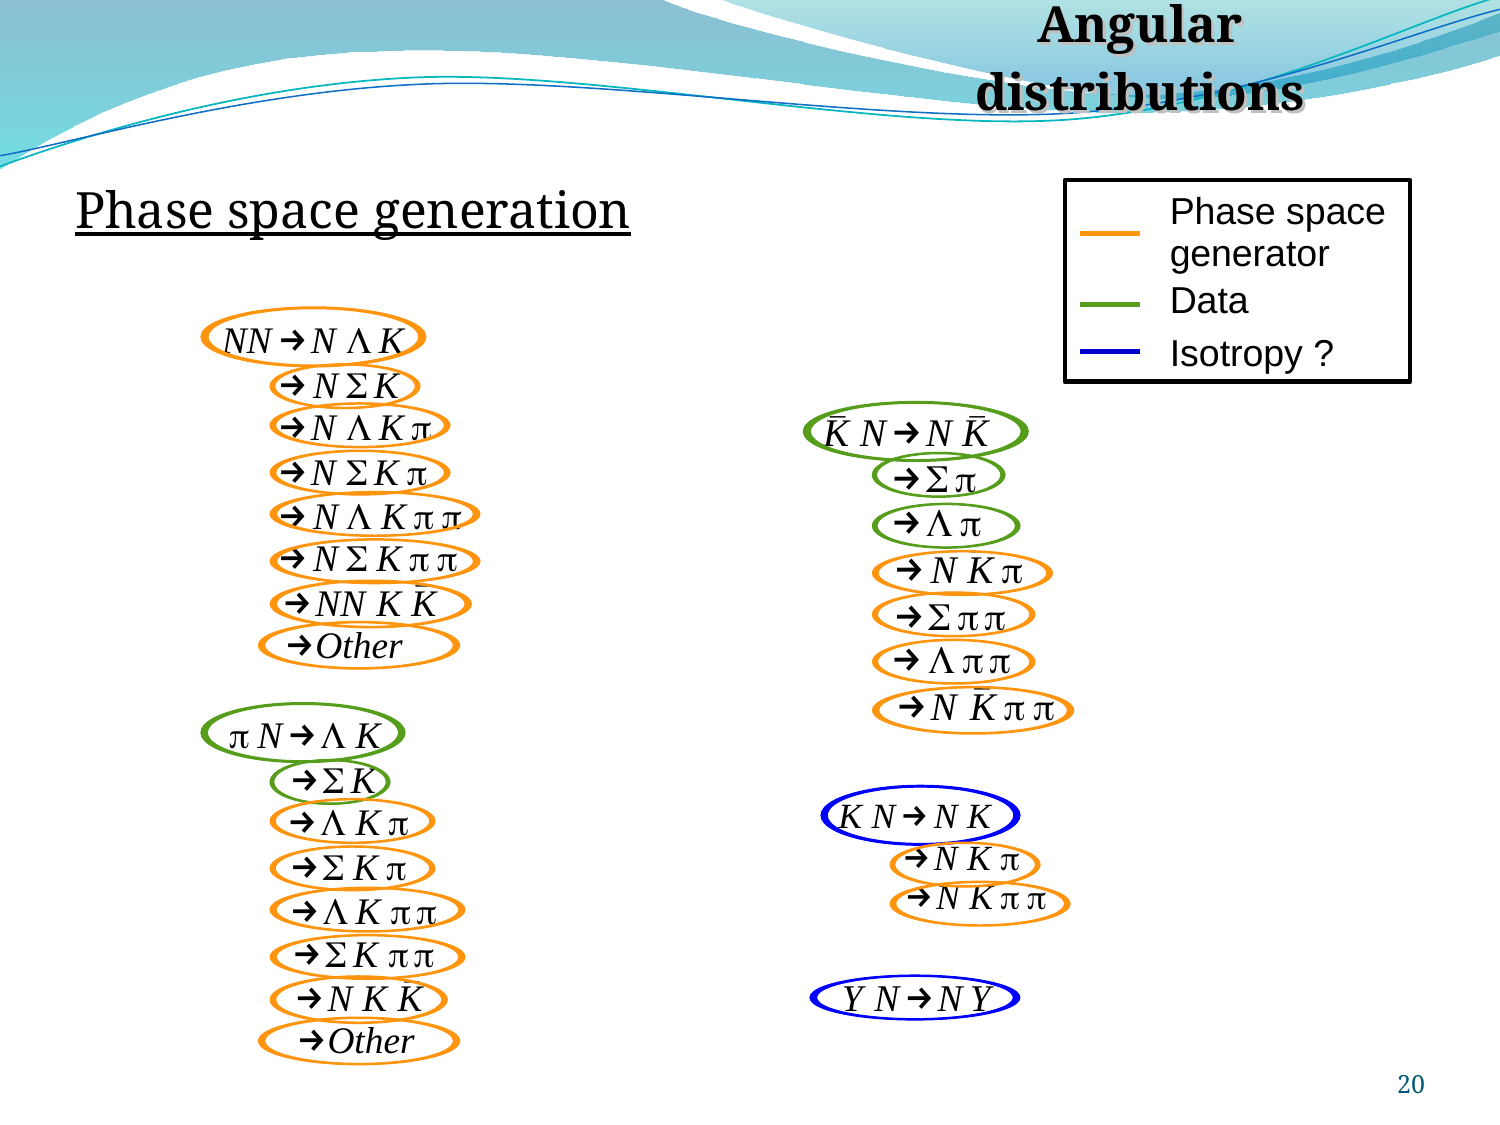

Angular
distributions
# Phase space generation
Phase space
generator
Data
Isotropy ?
20